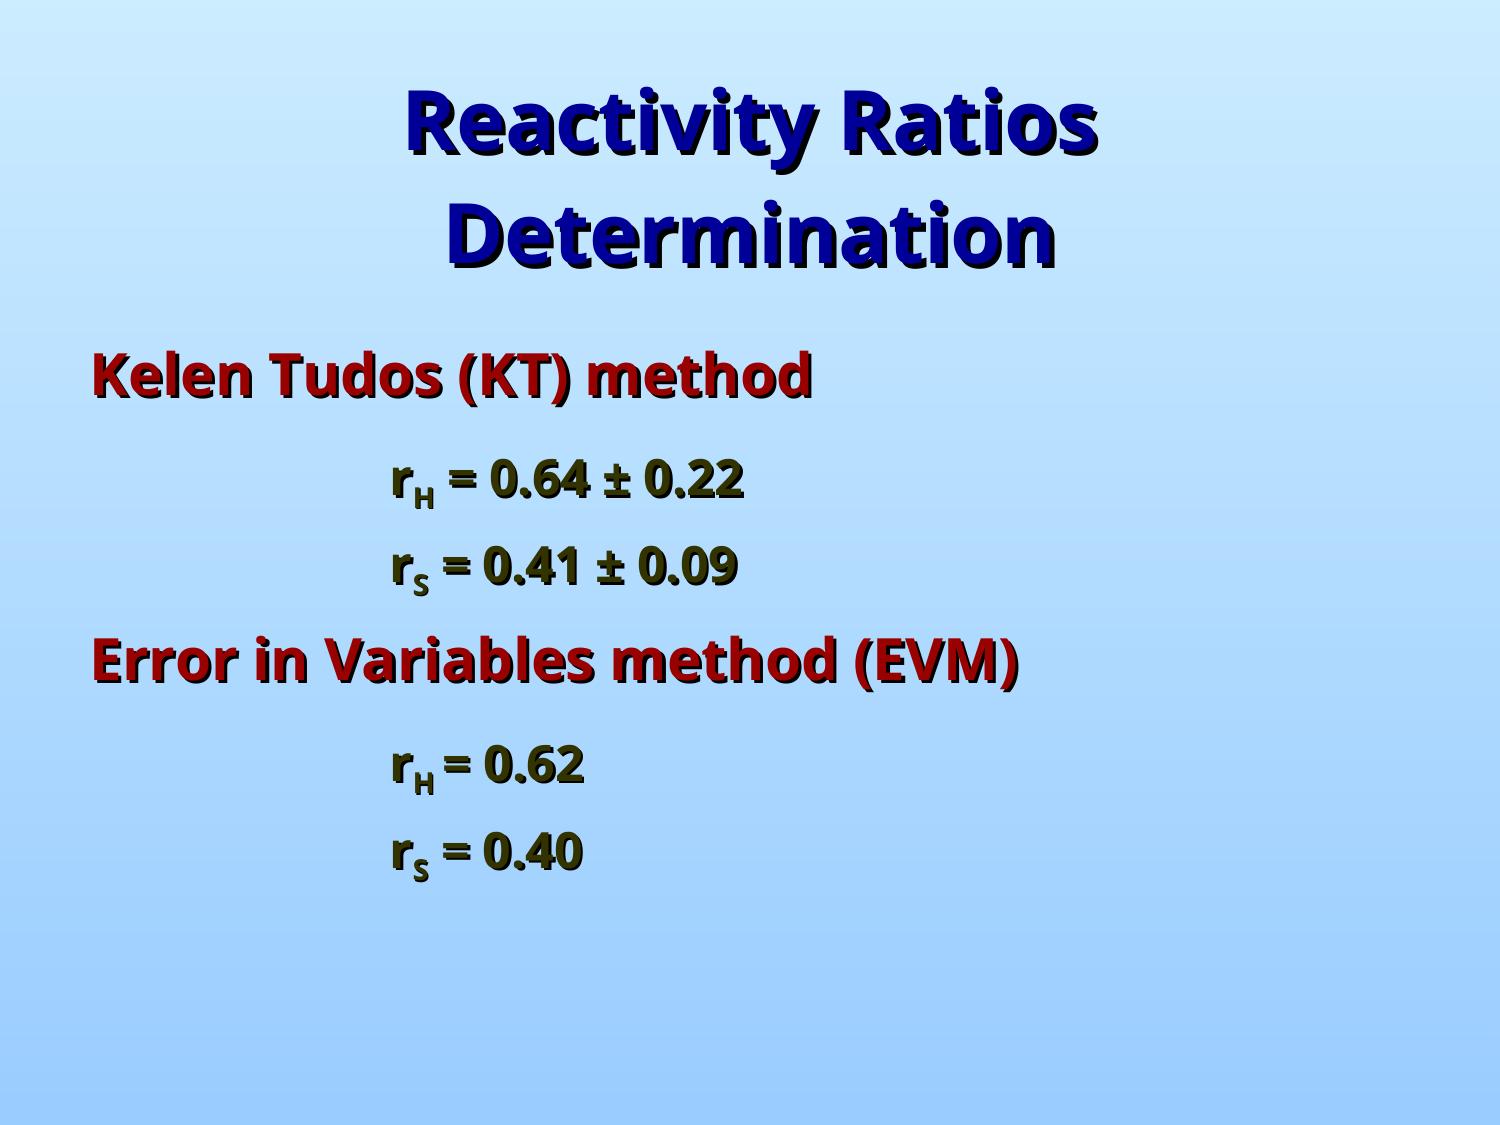

# Reactivity Ratios Determination
Kelen Tudos (KT) method
			rH = 0.64 ± 0.22
			rS = 0.41 ± 0.09
Error in Variables method (EVM)
			rH = 0.62
			rS = 0.40